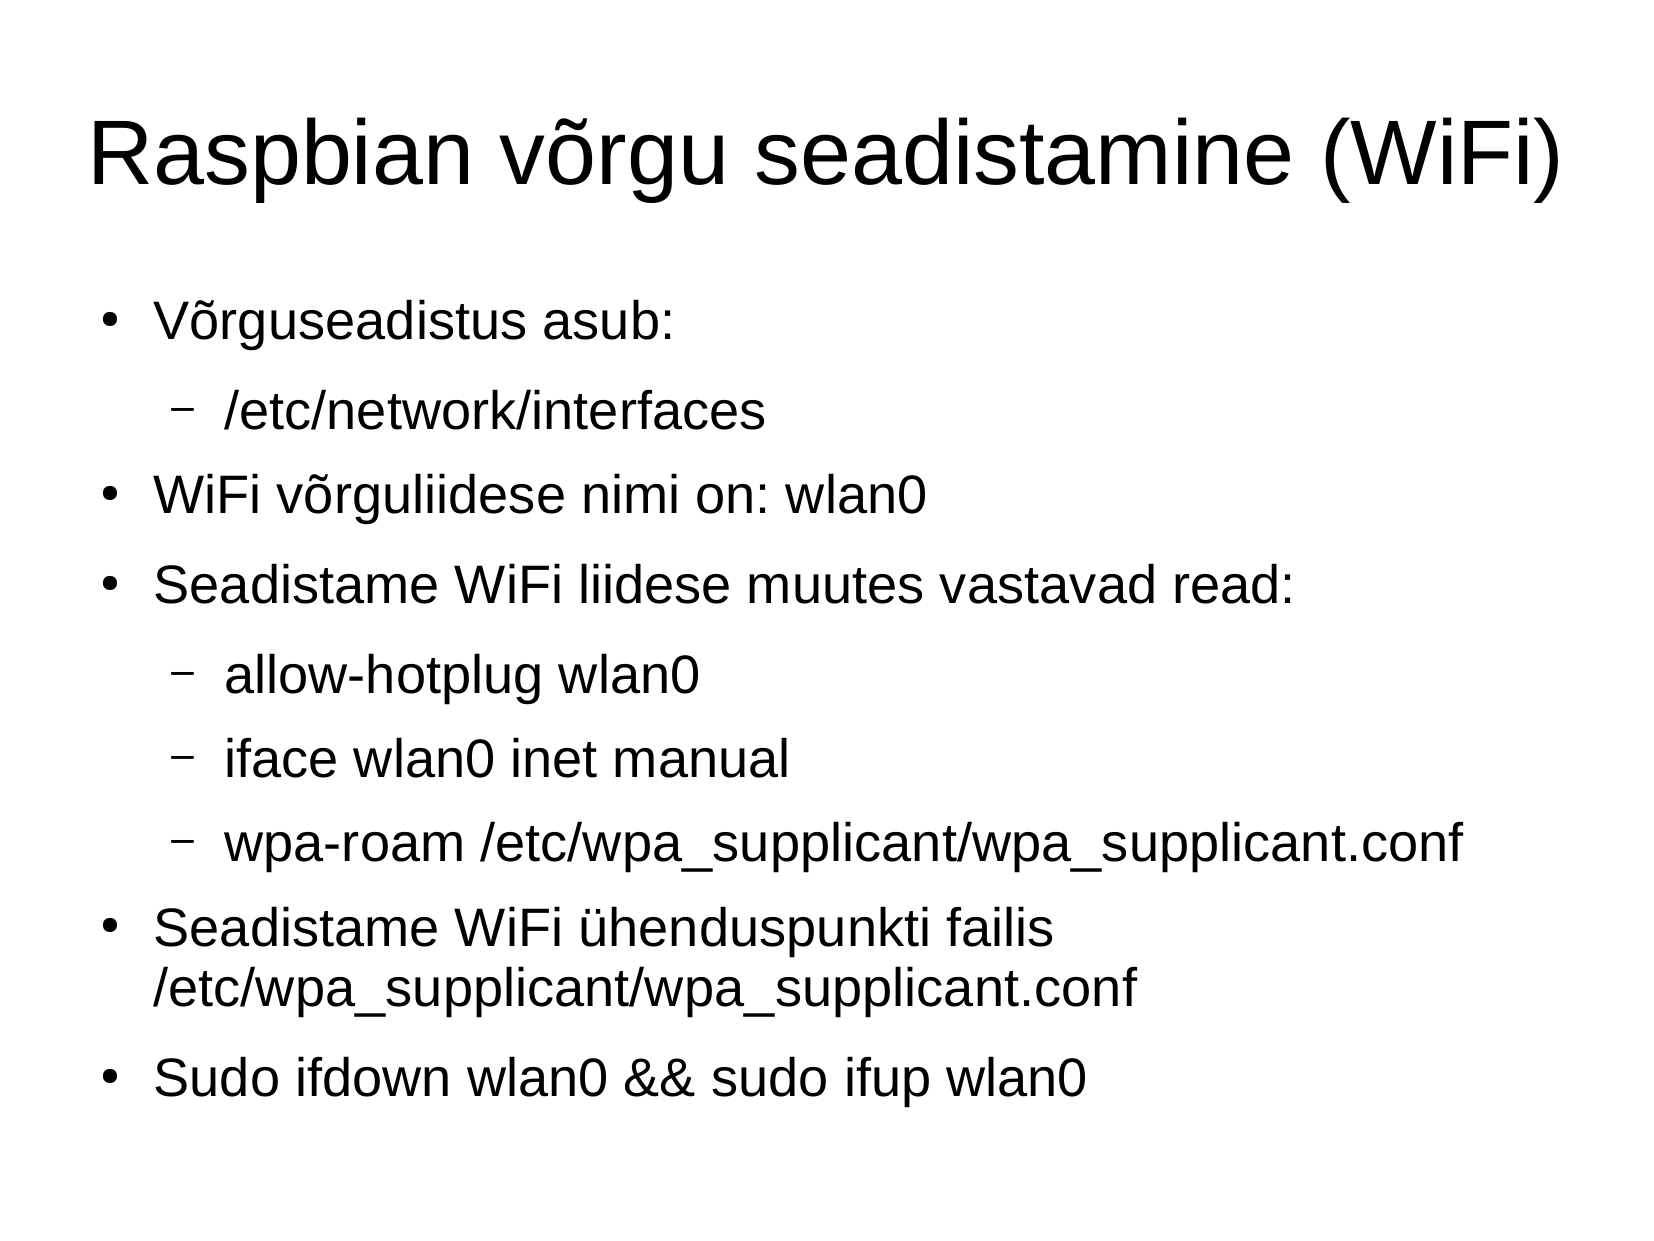

# Raspbian võrgu seadistamine (WiFi)
Võrguseadistus asub:
/etc/network/interfaces
WiFi võrguliidese nimi on: wlan0
Seadistame WiFi liidese muutes vastavad read:
allow-hotplug wlan0
iface wlan0 inet manual
wpa-roam /etc/wpa_supplicant/wpa_supplicant.conf
Seadistame WiFi ühenduspunkti failis /etc/wpa_supplicant/wpa_supplicant.conf
Sudo ifdown wlan0 && sudo ifup wlan0